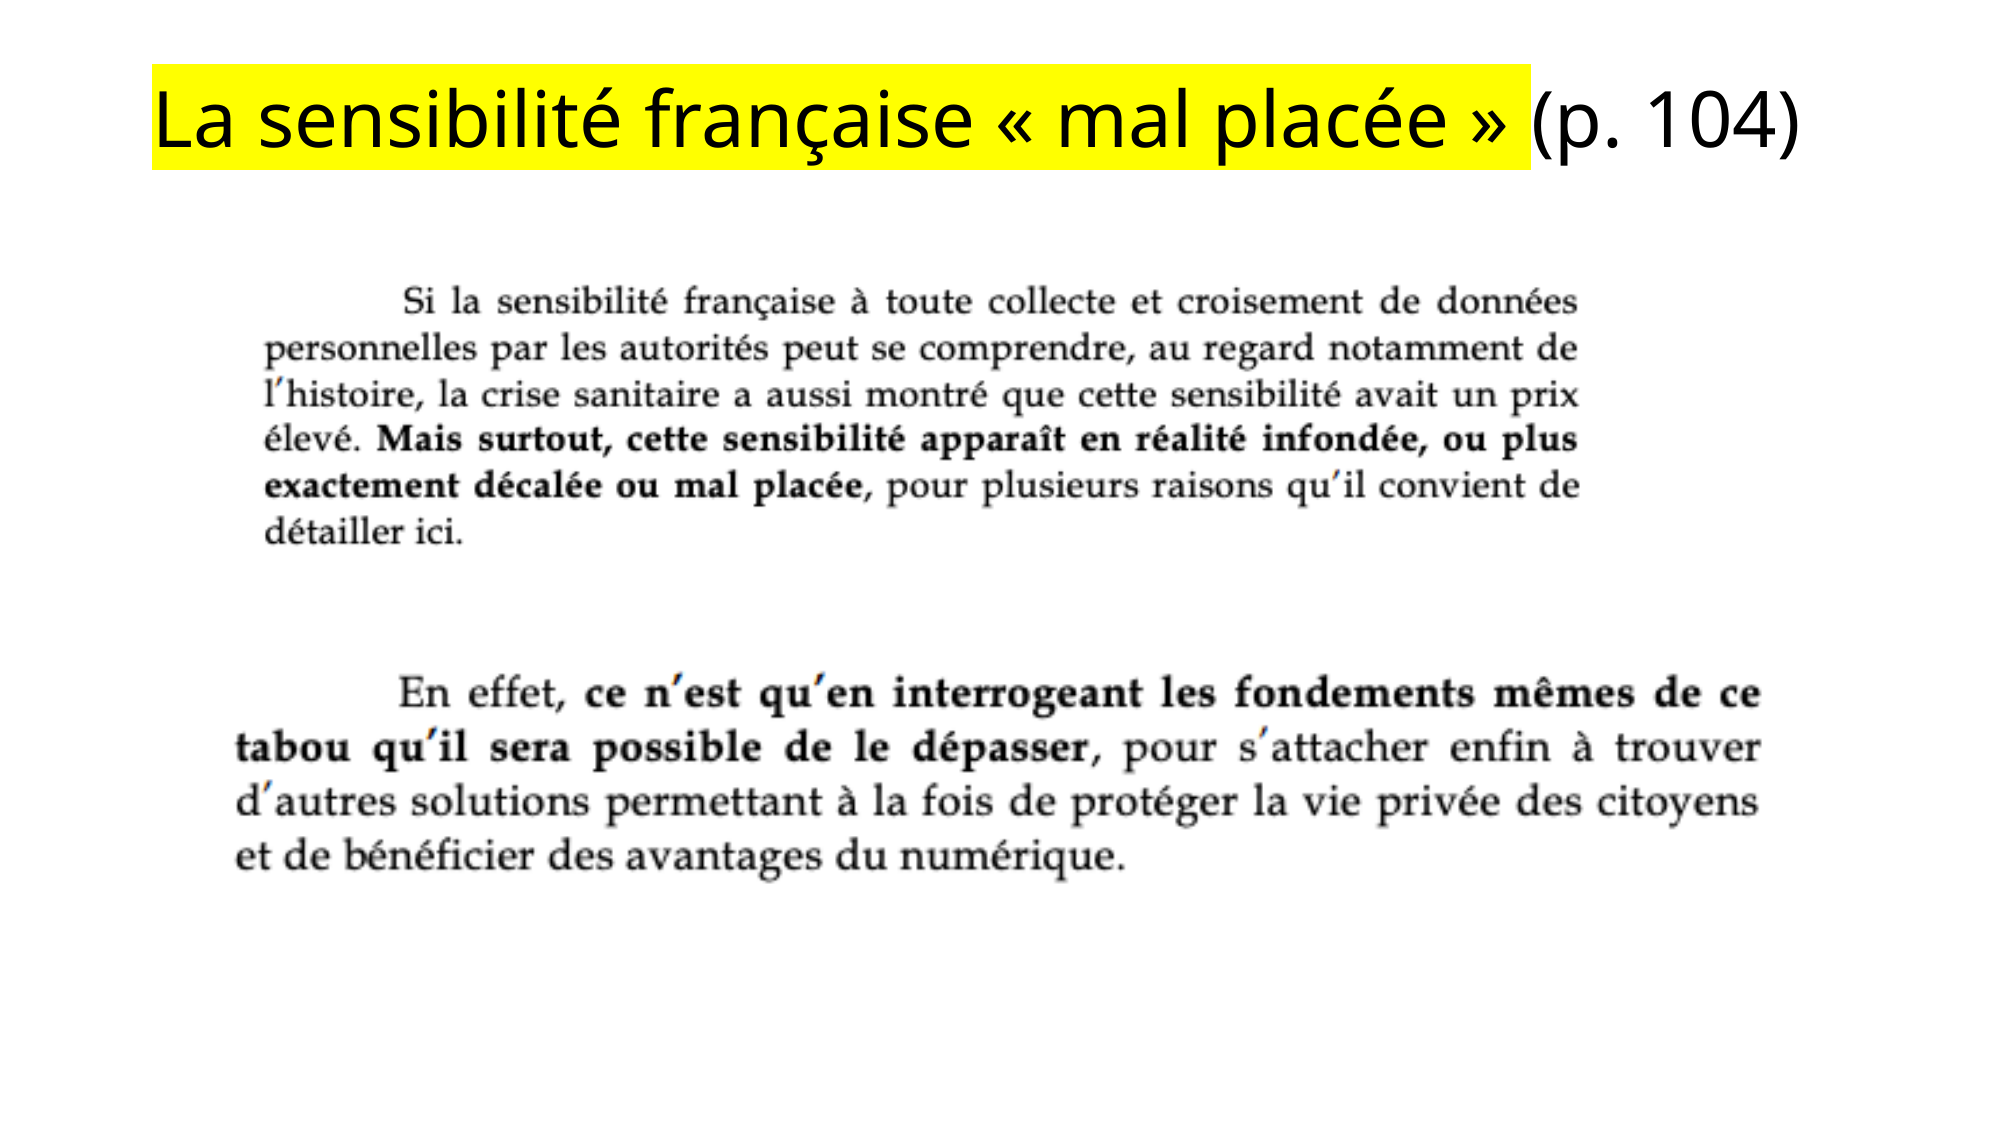

# La sensibilité française « mal placée » (p. 104)